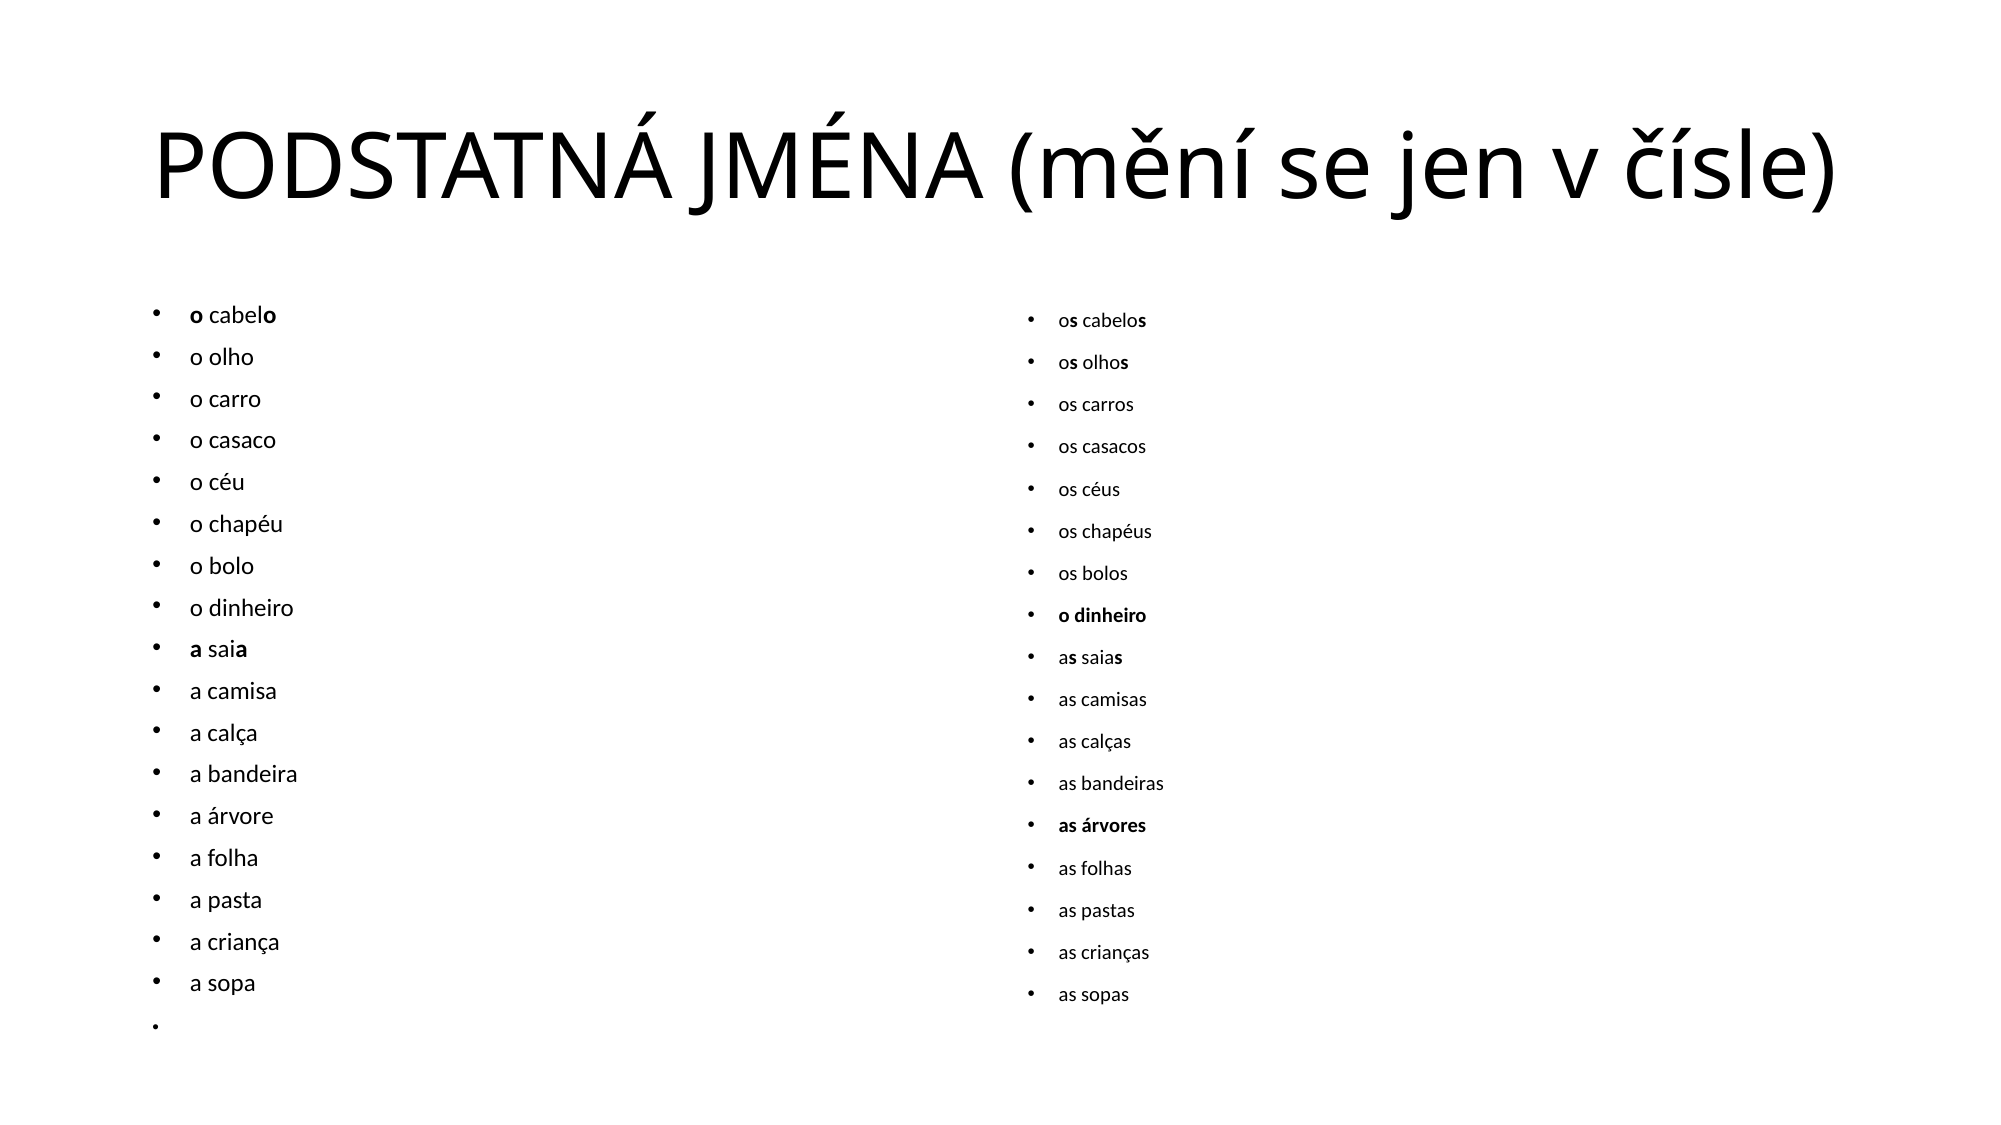

# PODSTATNÁ JMÉNA (mění se jen v čísle)
o cabelo
o olho
o carro
o casaco
o céu
o chapéu
o bolo
o dinheiro
a saia
a camisa
a calça
a bandeira
a árvore
a folha
a pasta
a criança
a sopa
os cabelos
os olhos
os carros
os casacos
os céus
os chapéus
os bolos
o dinheiro
as saias
as camisas
as calças
as bandeiras
as árvores
as folhas
as pastas
as crianças
as sopas